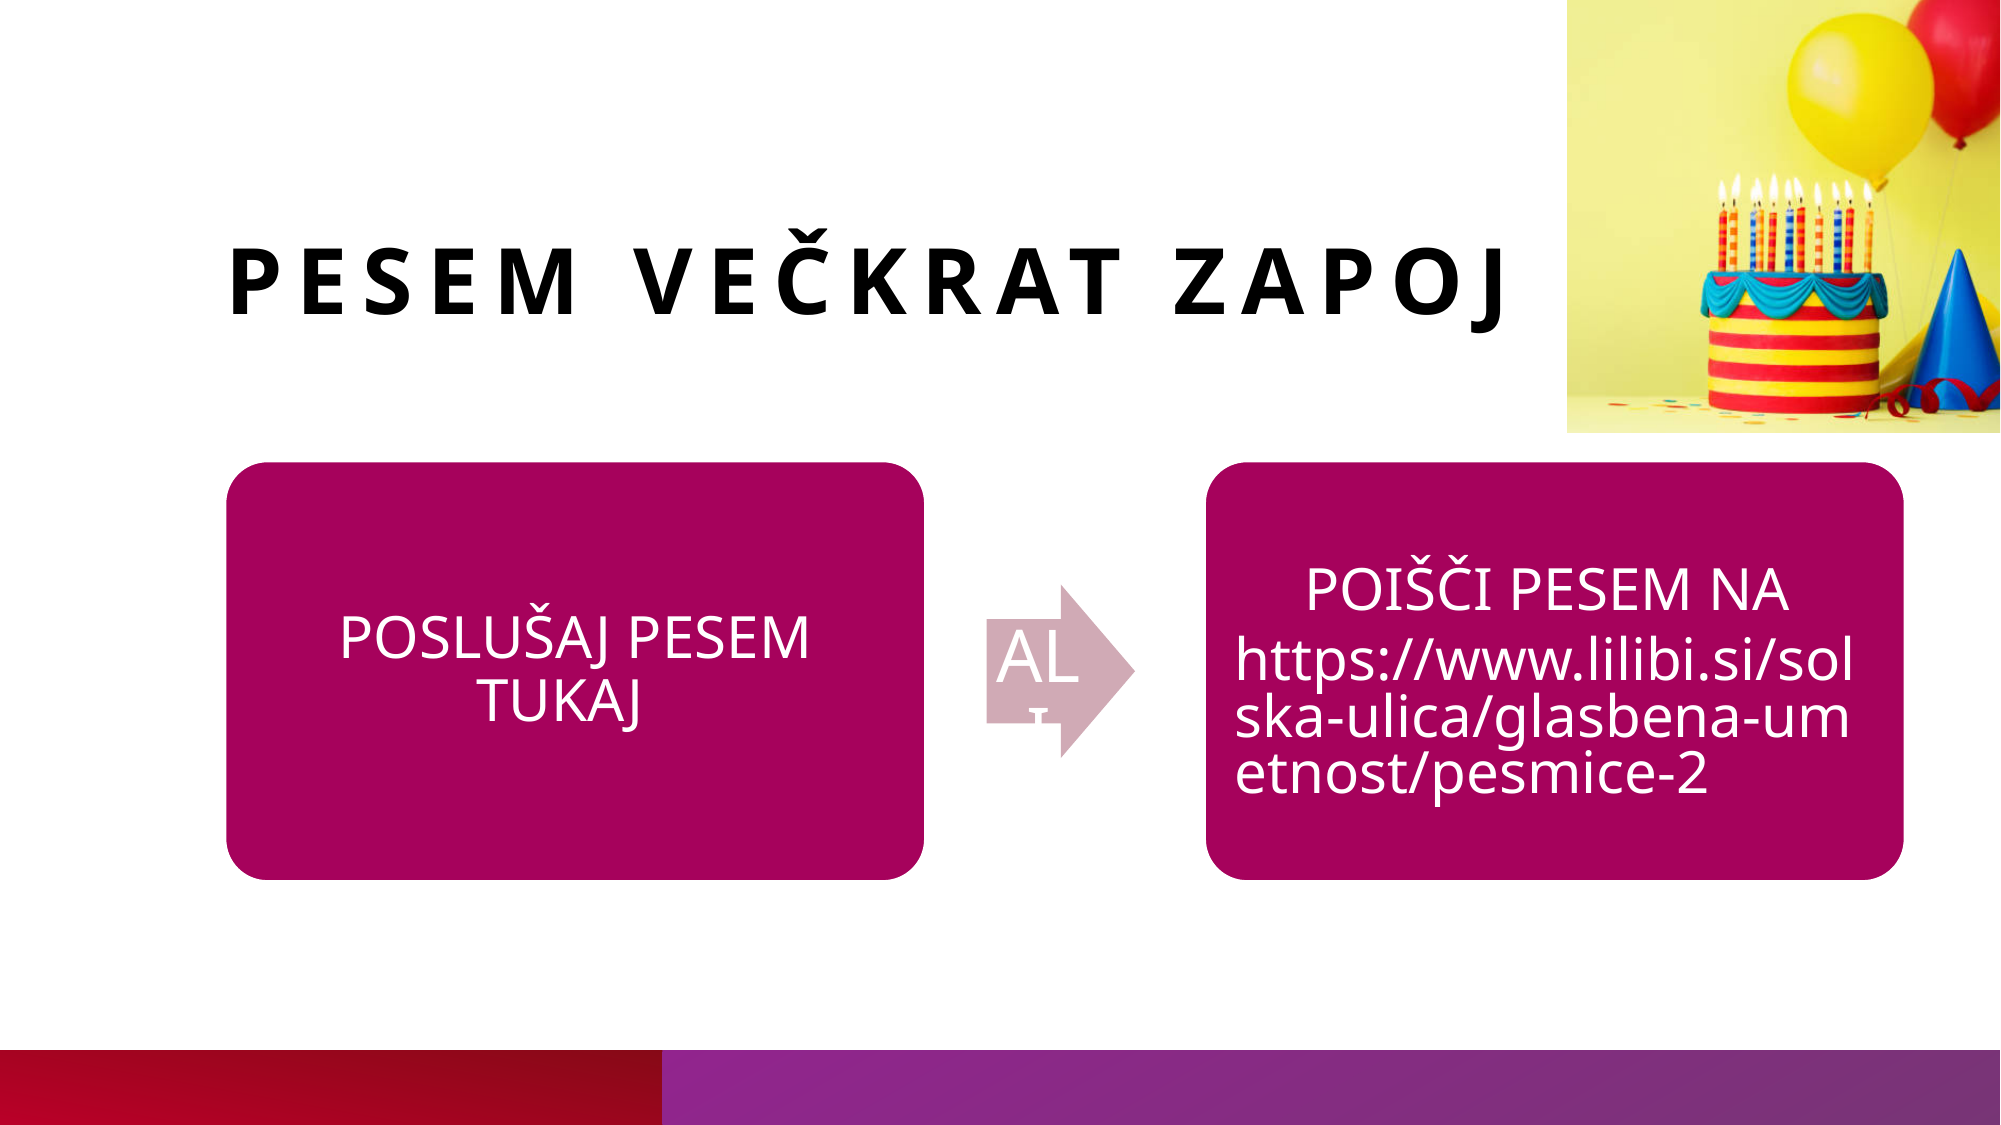

# PESEM VEČKRAT ZAPOJ
POSLUŠAJ PESEM TUKAJ
POIŠČI PESEM NA https://www.lilibi.si/solska-ulica/glasbena-umetnost/pesmice-2
ALI